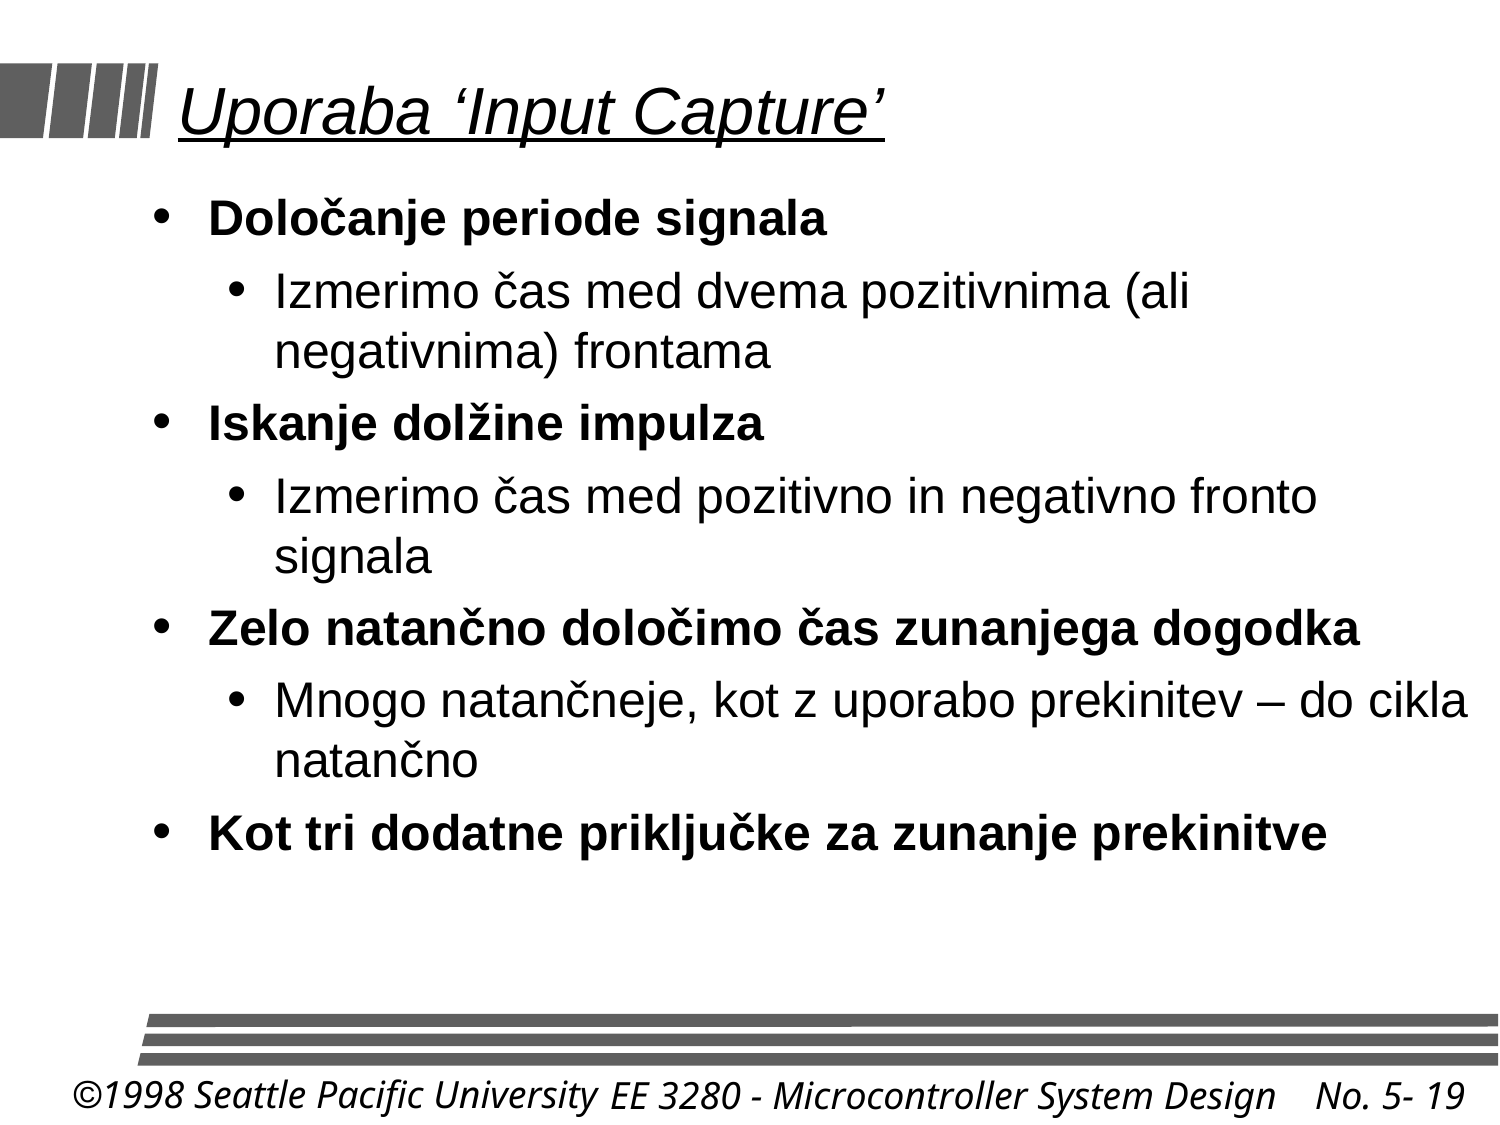

# Uporaba ‘Input Capture’
Določanje periode signala
Izmerimo čas med dvema pozitivnima (ali negativnima) frontama
Iskanje dolžine impulza
Izmerimo čas med pozitivno in negativno fronto signala
Zelo natančno določimo čas zunanjega dogodka
Mnogo natančneje, kot z uporabo prekinitev – do cikla natančno
Kot tri dodatne priključke za zunanje prekinitve